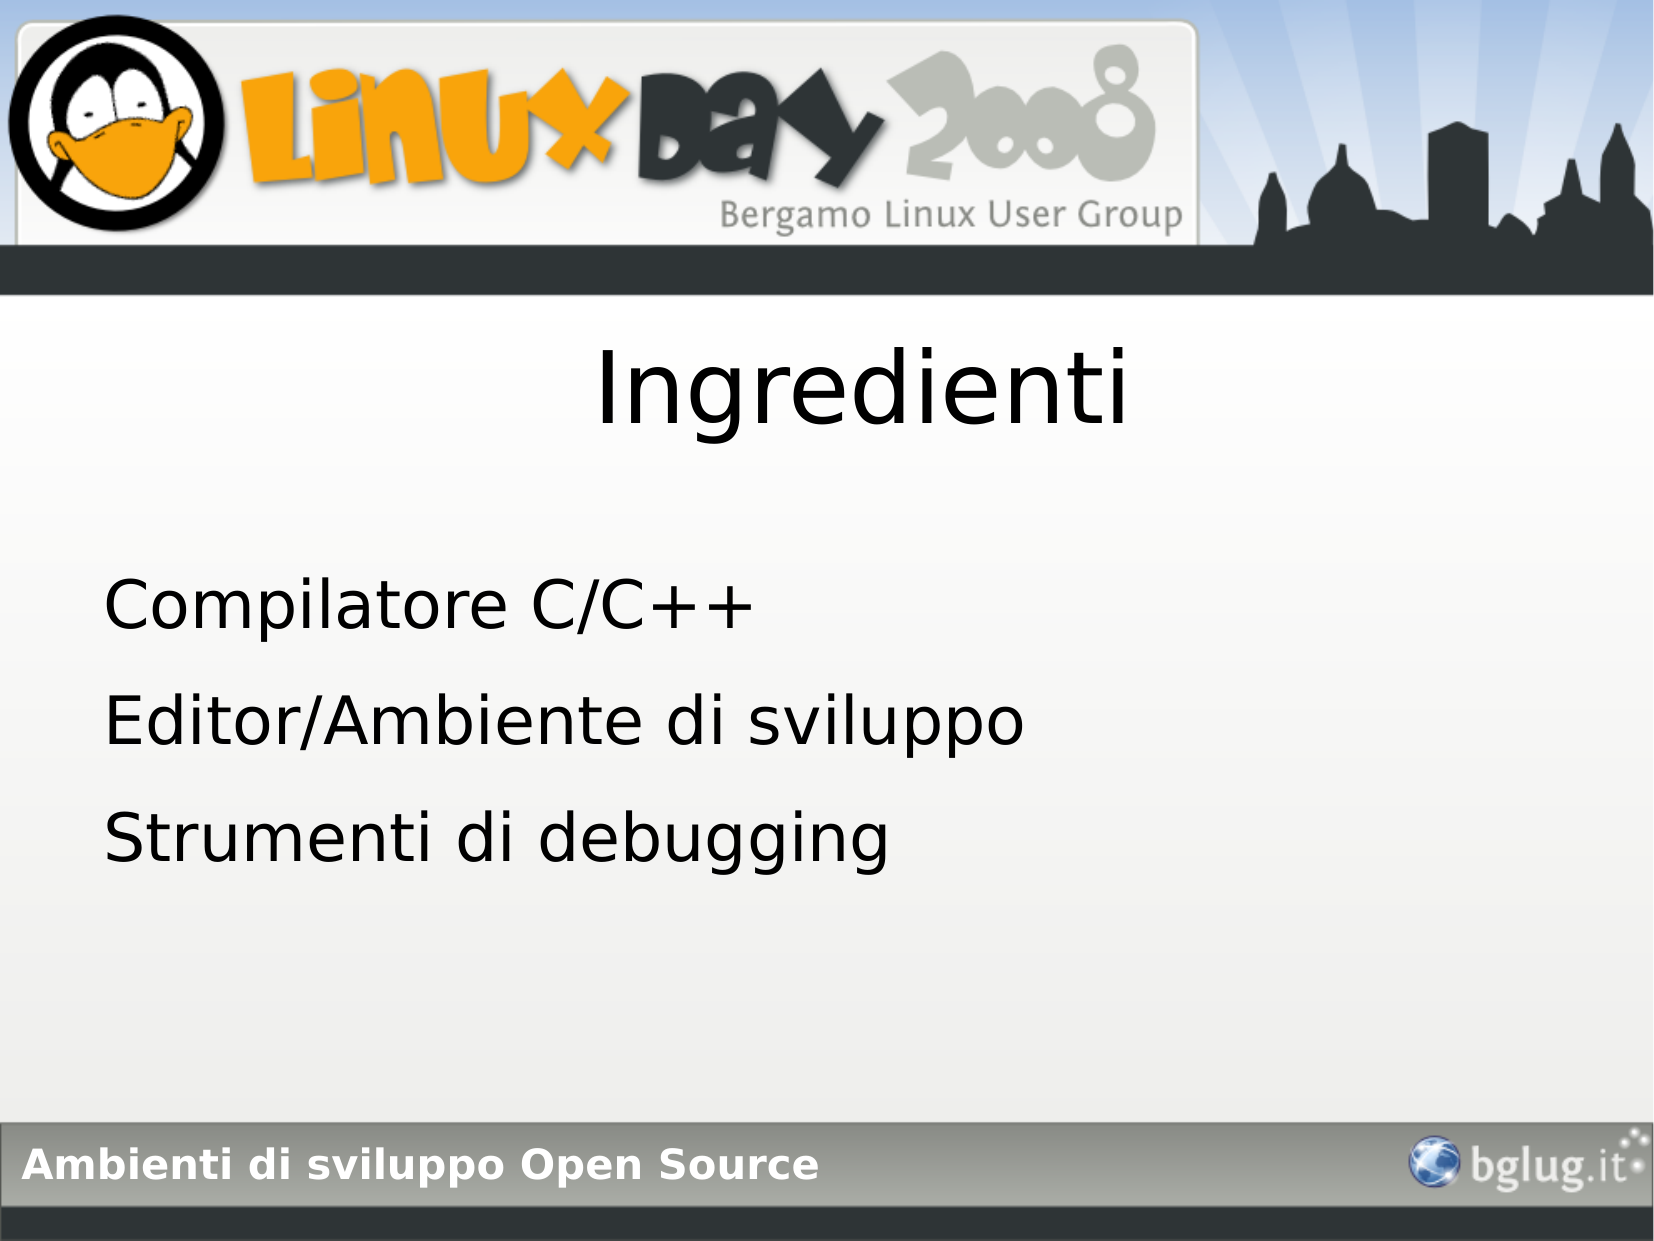

Ingredienti
Compilatore C/C++
Editor/Ambiente di sviluppo
Strumenti di debugging
Ambienti di sviluppo Open Source